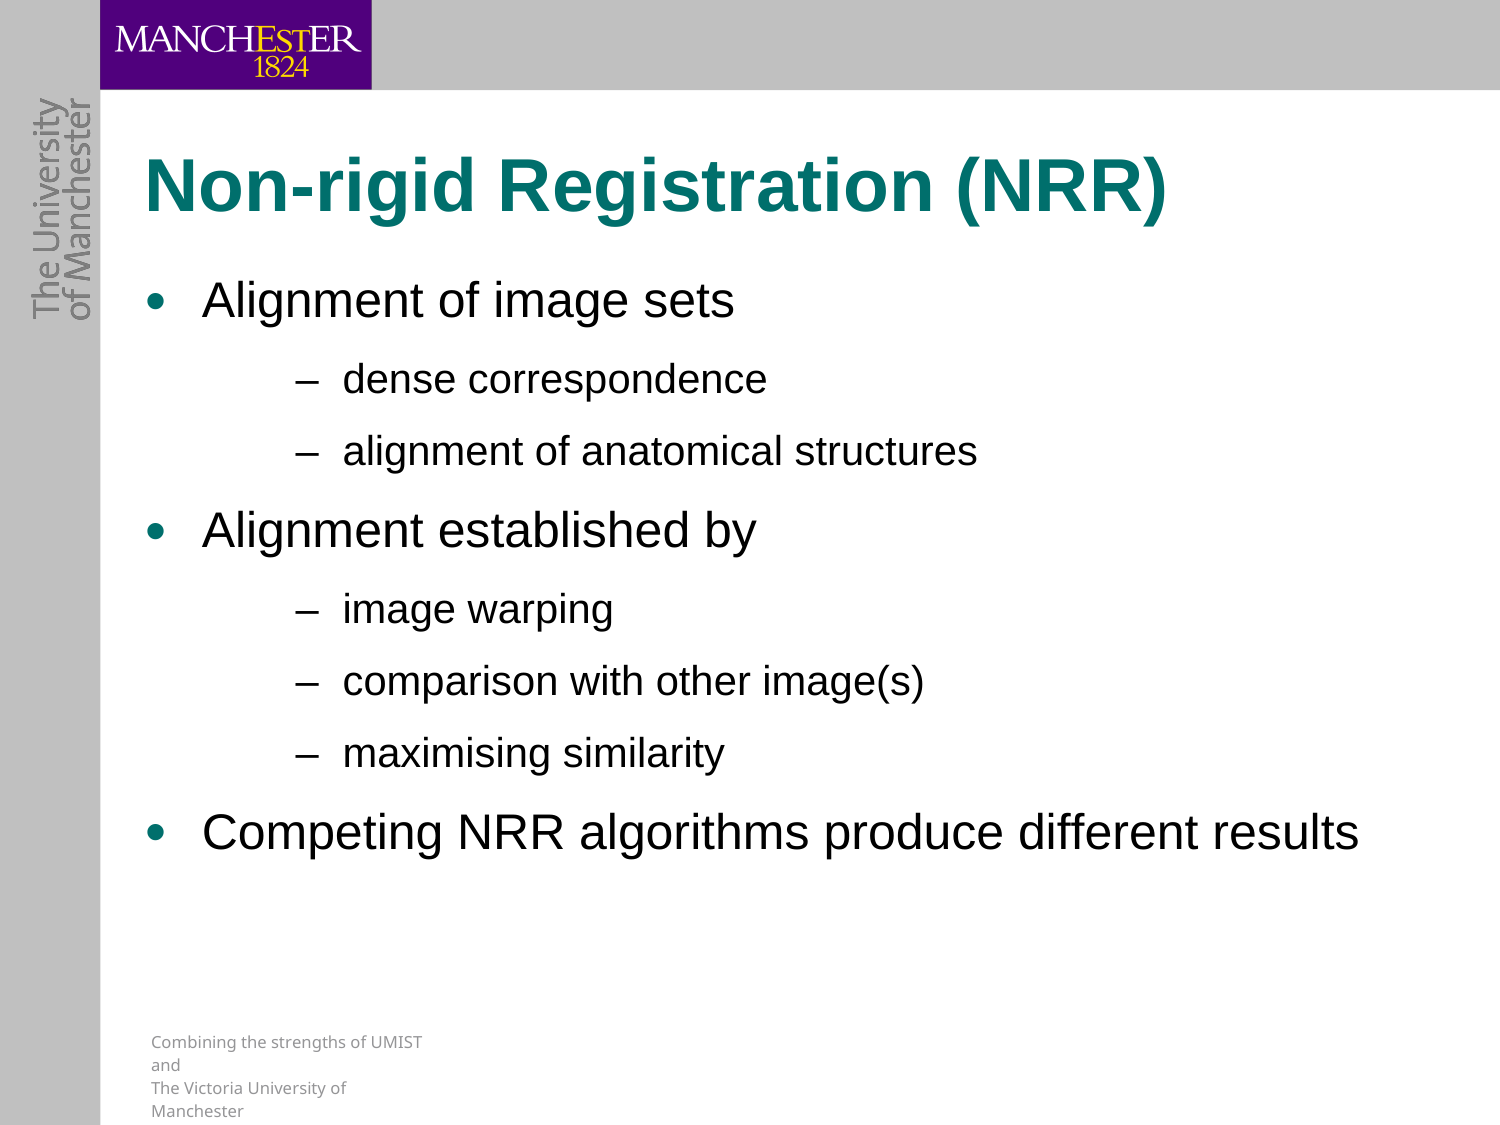

# Non-rigid Registration (NRR)
Alignment of image sets
dense correspondence
alignment of anatomical structures
Alignment established by
image warping
comparison with other image(s)
maximising similarity
Competing NRR algorithms produce different results